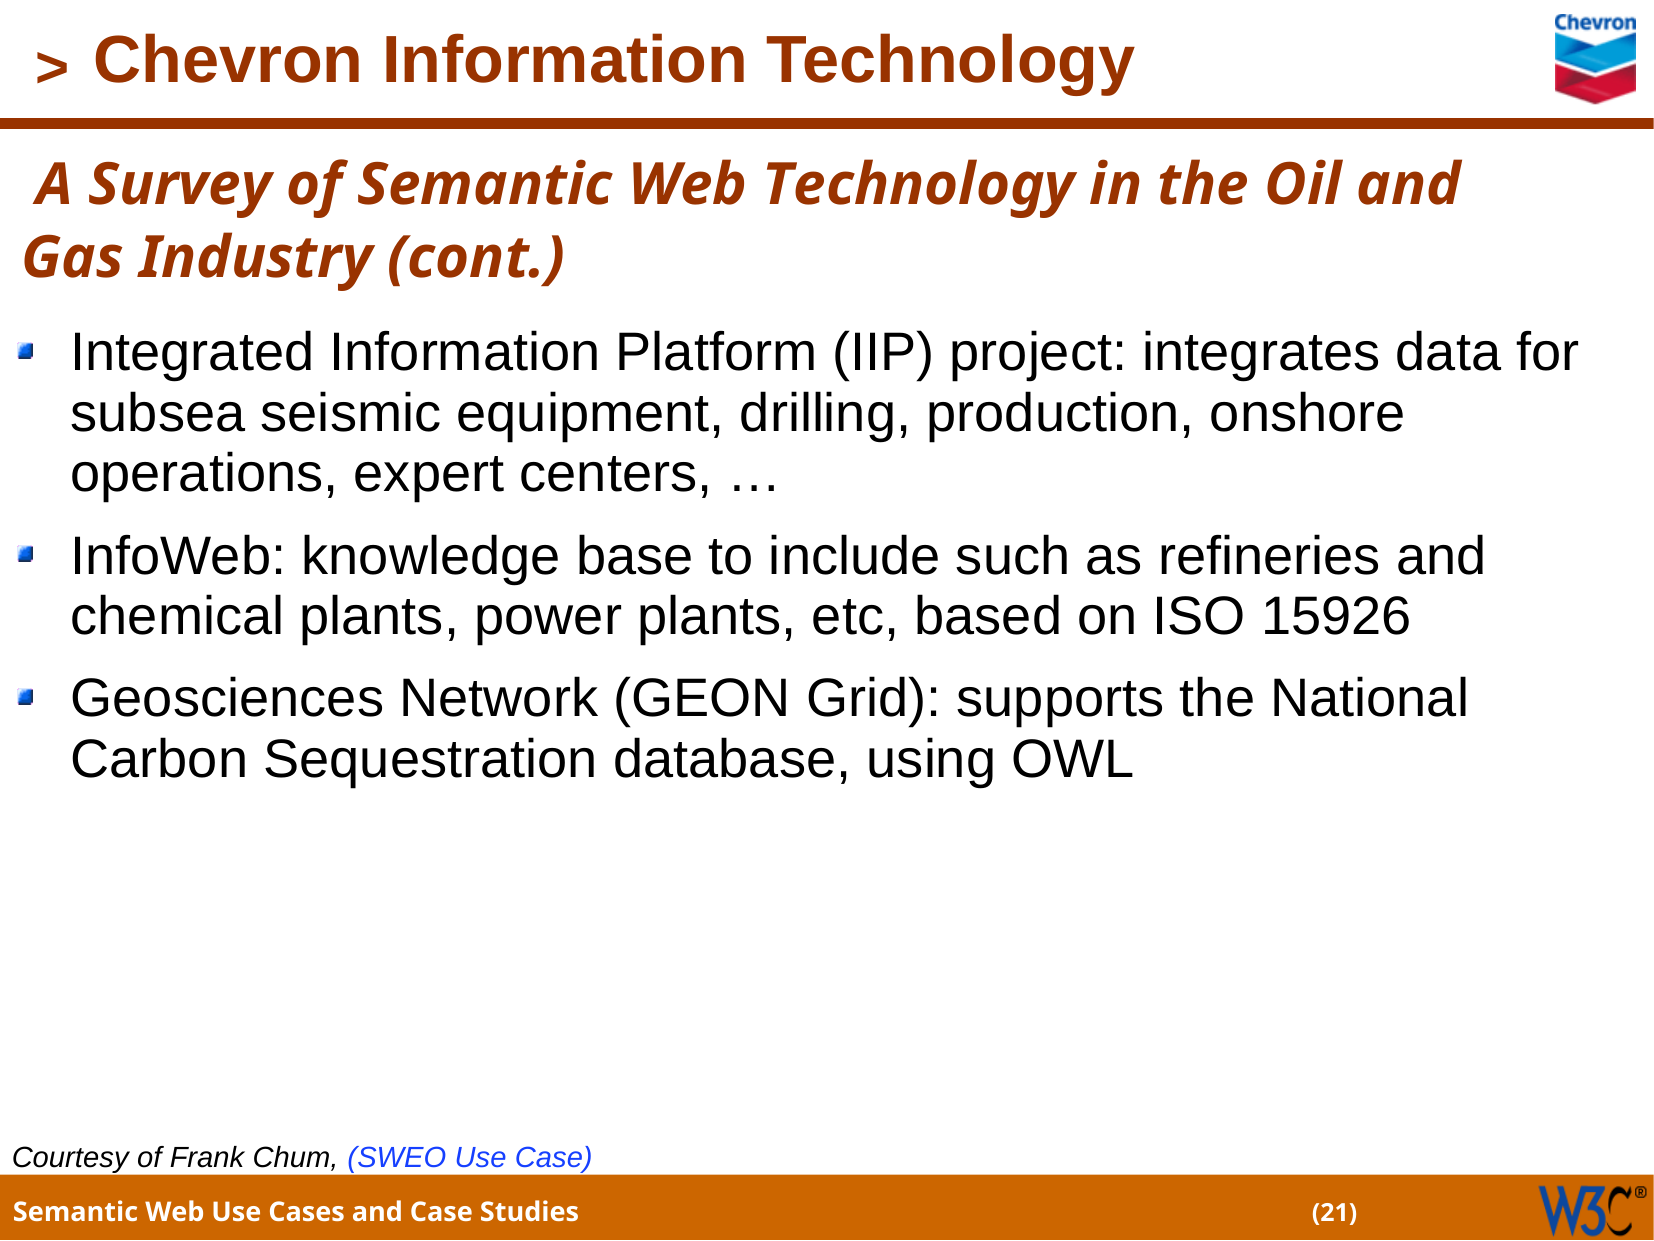

# Chevron Information Technology
 A Survey of Semantic Web Technology in the Oil and Gas Industry (cont.)
Integrated Information Platform (IIP) project: integrates data for subsea seismic equipment, drilling, production, onshore operations, expert centers, …
InfoWeb: knowledge base to include such as refineries and chemical plants, power plants, etc, based on ISO 15926
Geosciences Network (GEON Grid): supports the National Carbon Sequestration database, using OWL
Courtesy of Frank Chum, (SWEO Use Case)